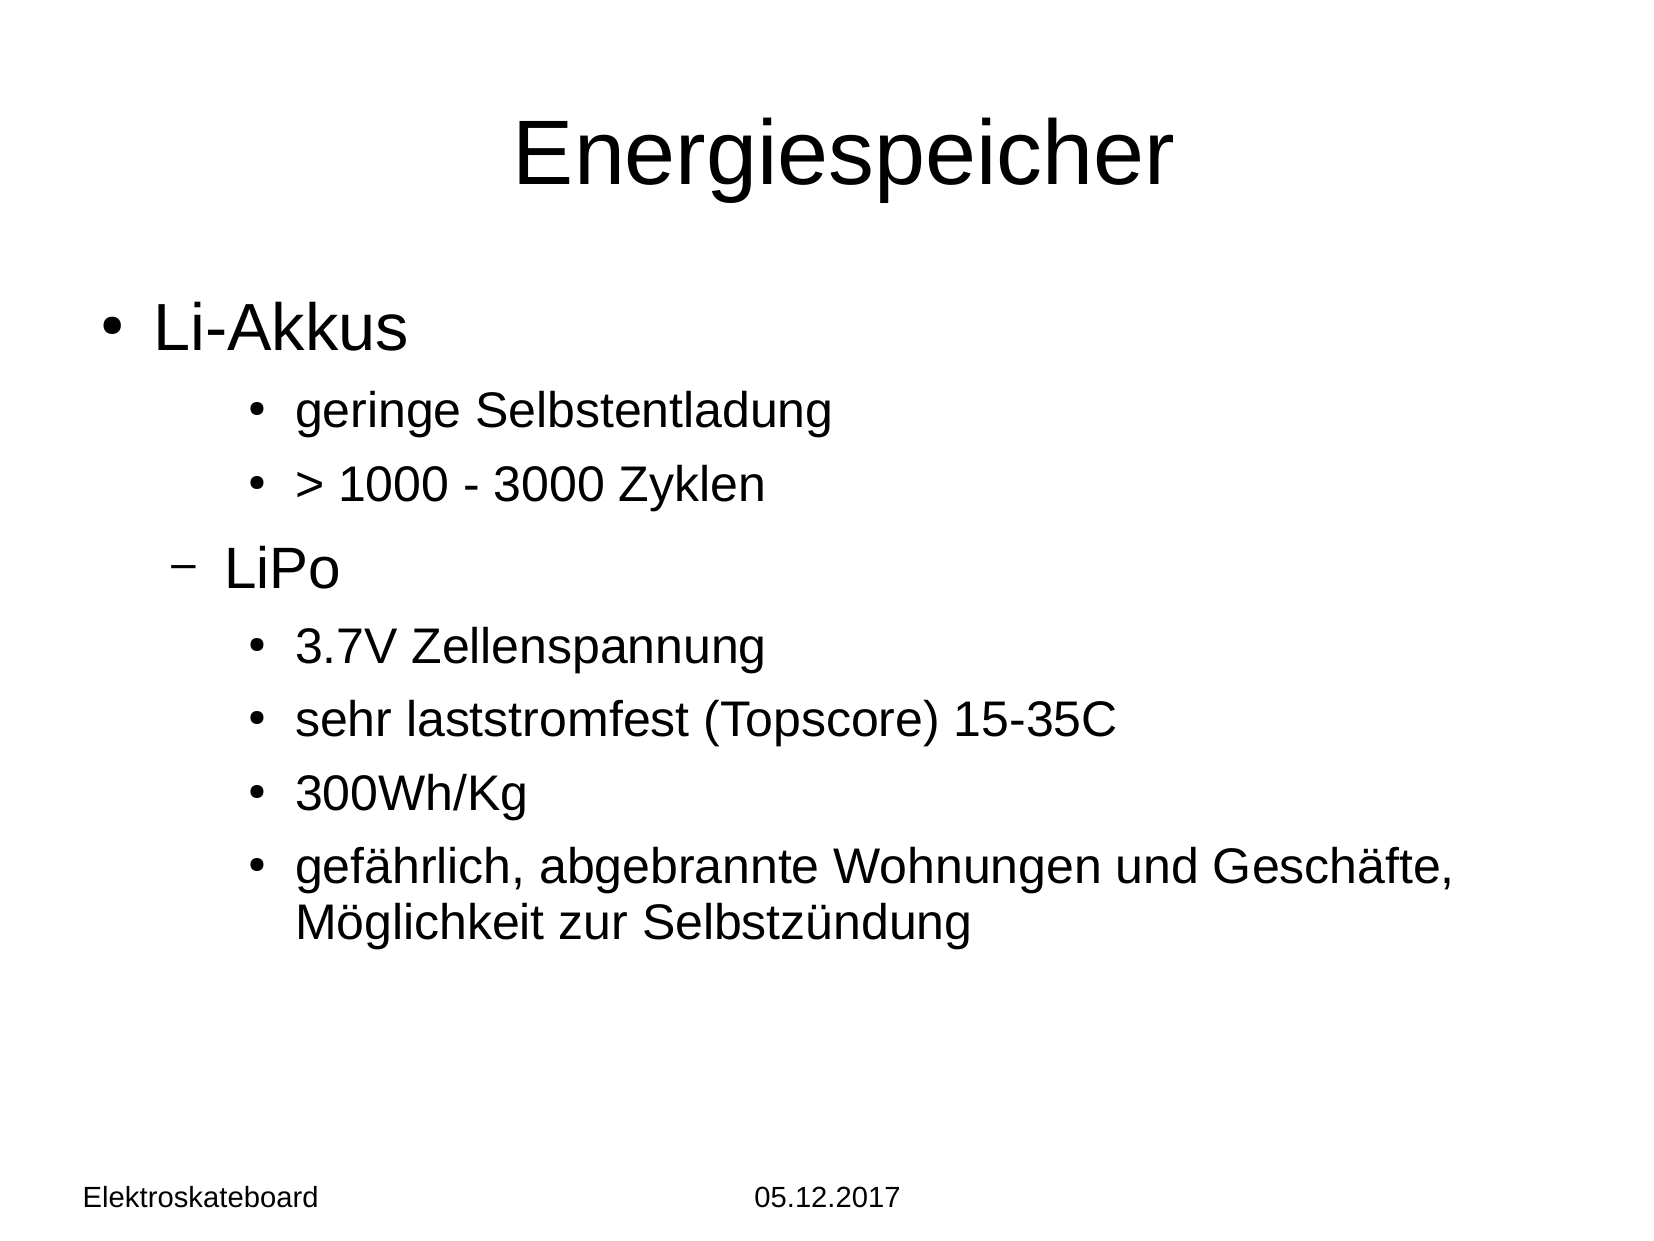

# Energiespeicher
Li-Akkus
geringe Selbstentladung
> 1000 - 3000 Zyklen
LiPo
3.7V Zellenspannung
sehr laststromfest (Topscore) 15-35C
300Wh/Kg
gefährlich, abgebrannte Wohnungen und Geschäfte, Möglichkeit zur Selbstzündung